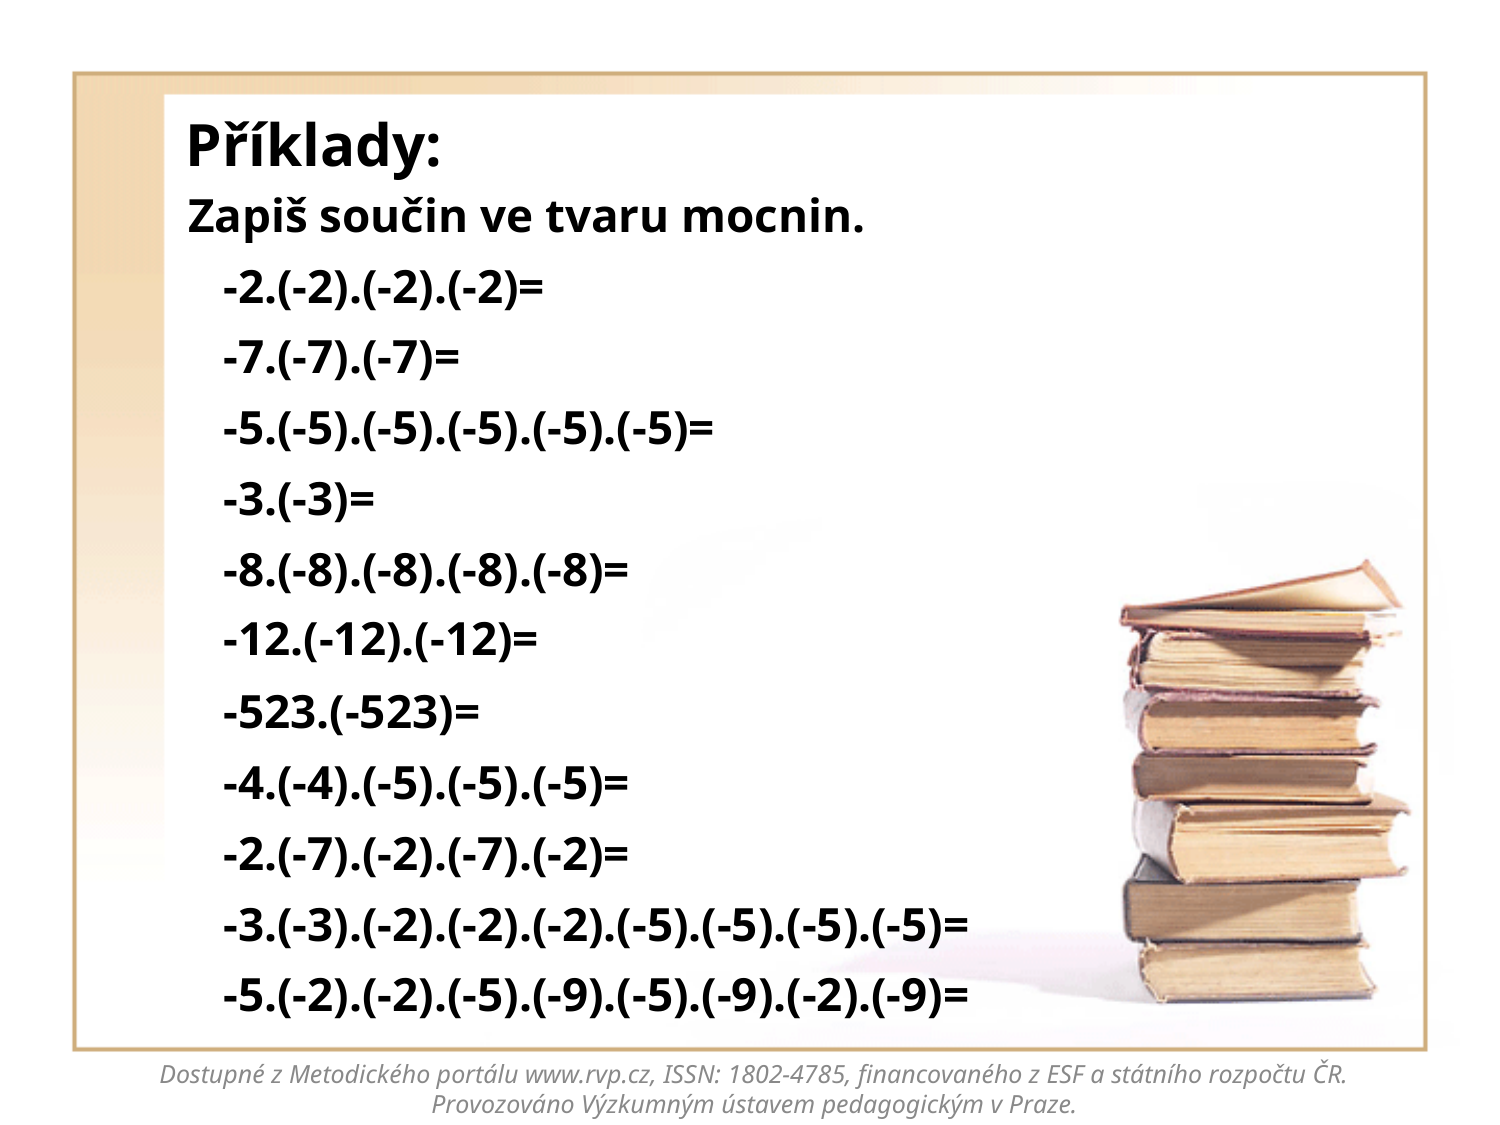

Příklady:
Zapiš součin ve tvaru mocnin.
-2.(-2).(-2).(-2)=
-7.(-7).(-7)=
-5.(-5).(-5).(-5).(-5).(-5)=
-3.(-3)=
-8.(-8).(-8).(-8).(-8)=
-12.(-12).(-12)=
-523.(-523)=
-4.(-4).(-5).(-5).(-5)=
-2.(-7).(-2).(-7).(-2)=
-3.(-3).(-2).(-2).(-2).(-5).(-5).(-5).(-5)=
-5.(-2).(-2).(-5).(-9).(-5).(-9).(-2).(-9)=